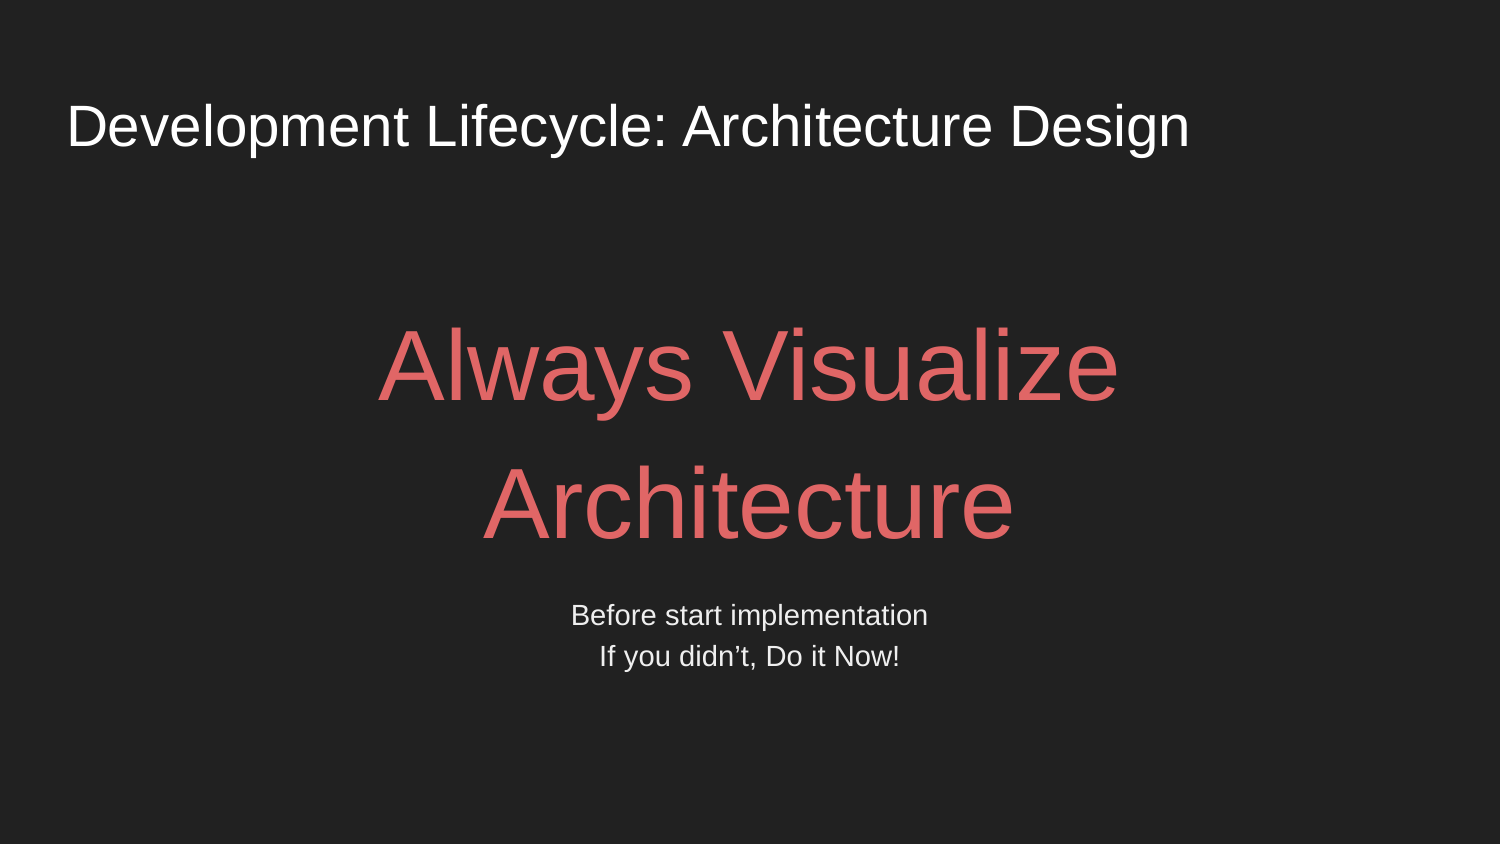

# Development Lifecycle: Architecture Design
Always Visualize Architecture
Before start implementation
If you didn’t, Do it Now!